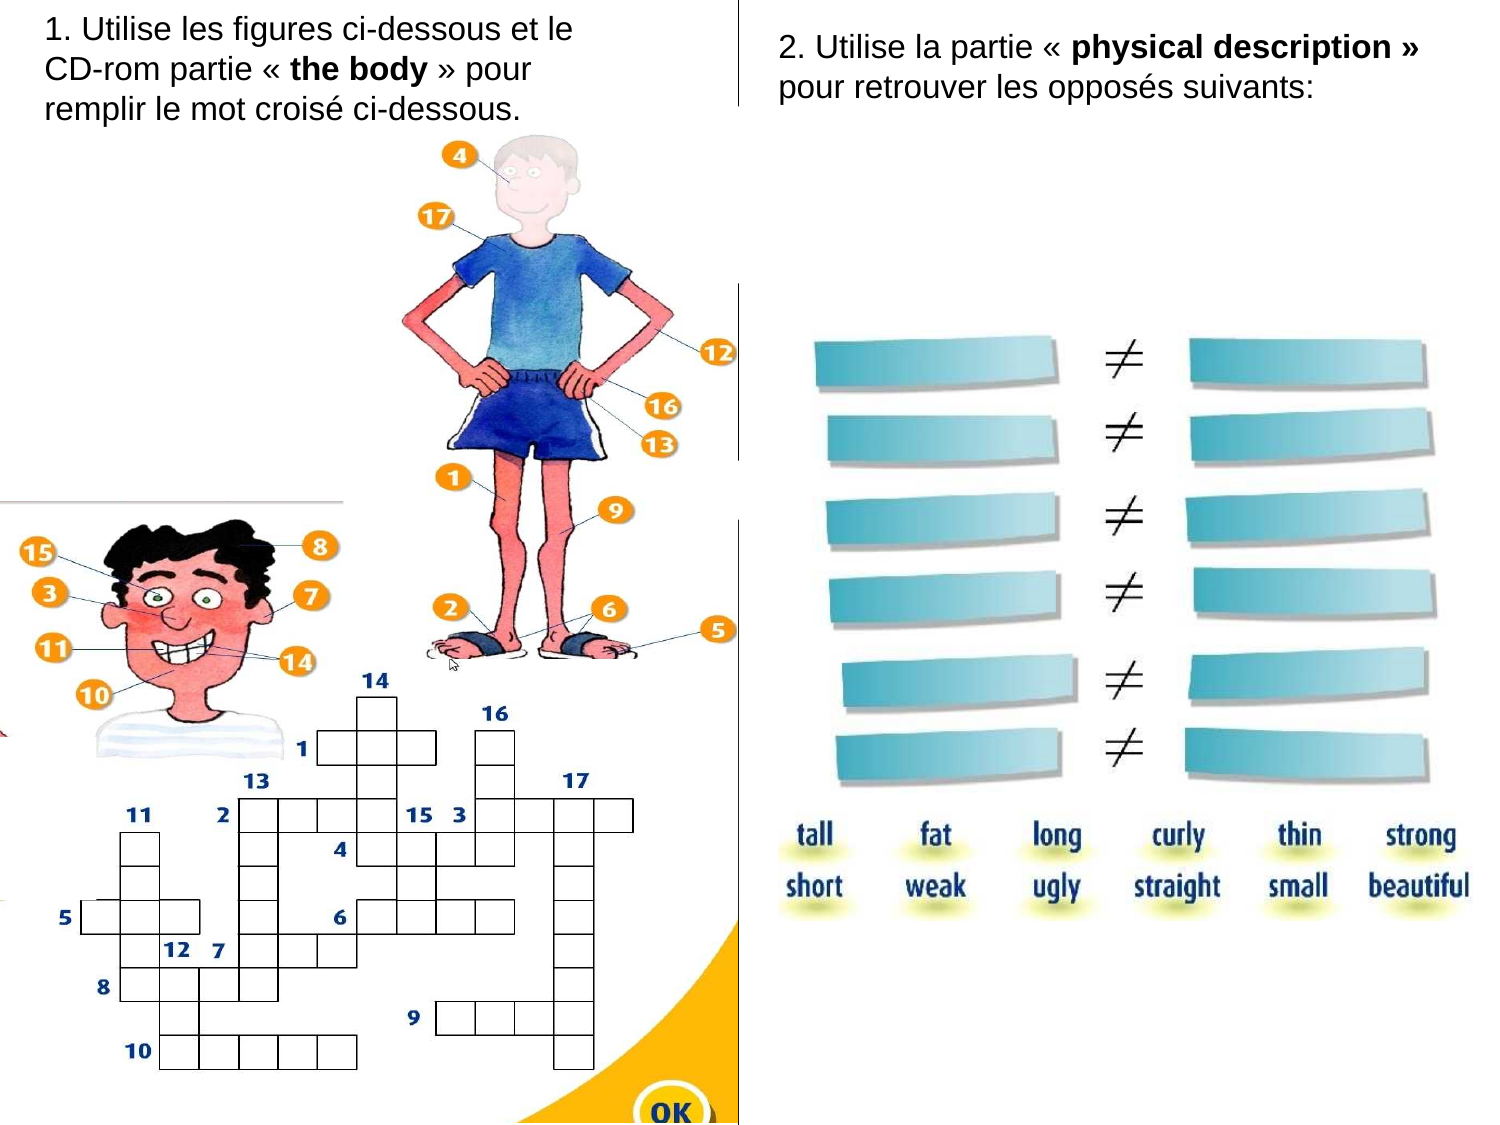

1. Utilise les figures ci-dessous et le CD-rom partie « the body » pour remplir le mot croisé ci-dessous.
2. Utilise la partie « physical description » pour retrouver les opposés suivants: